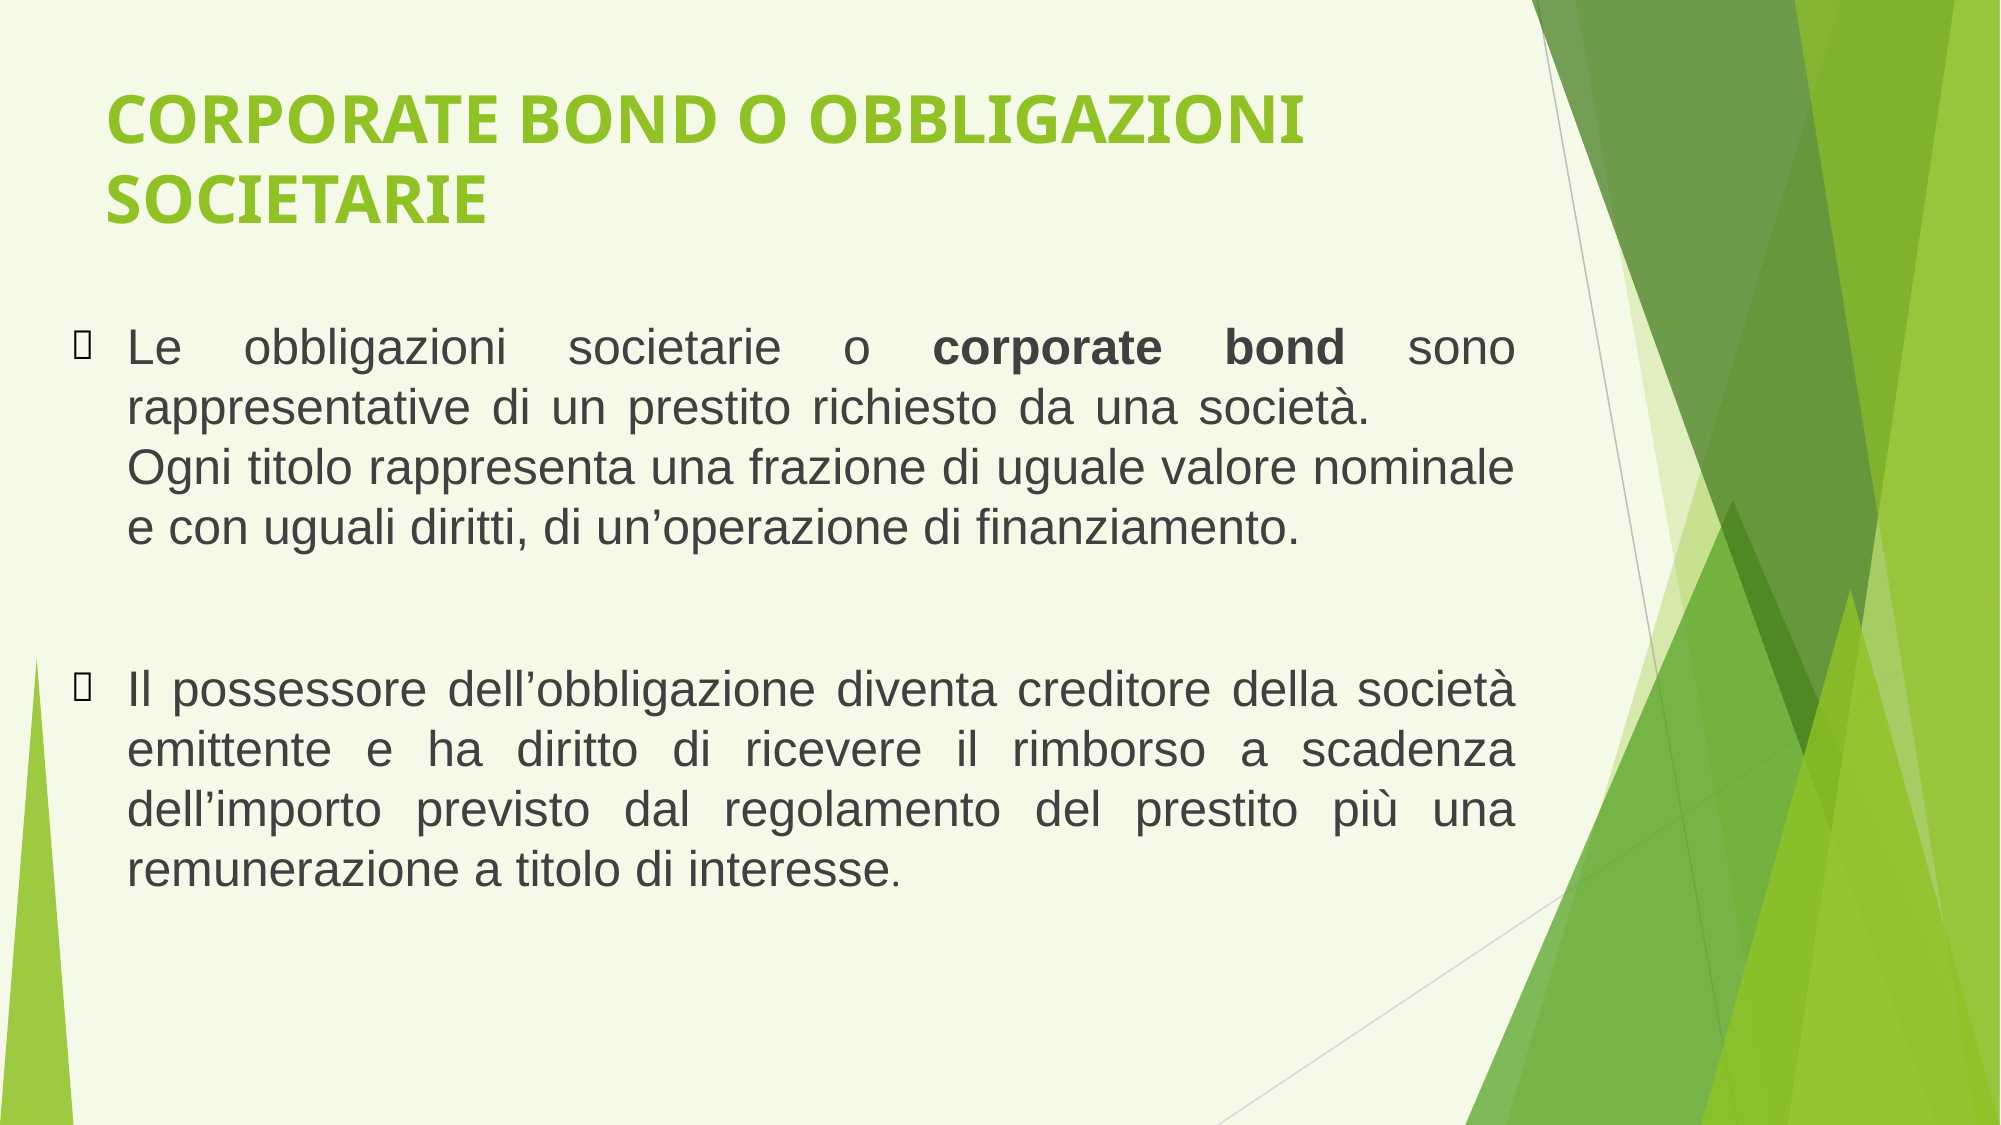

# CORPORATE BOND O OBBLIGAZIONI SOCIETARIE
Le obbligazioni societarie o corporate bond sono rappresentative di un prestito richiesto da una società. Ogni titolo rappresenta una frazione di uguale valore nominale e con uguali diritti, di un’operazione di finanziamento.
Il possessore dell’obbligazione diventa creditore della società emittente e ha diritto di ricevere il rimborso a scadenza dell’importo previsto dal regolamento del prestito più una remunerazione a titolo di interesse.